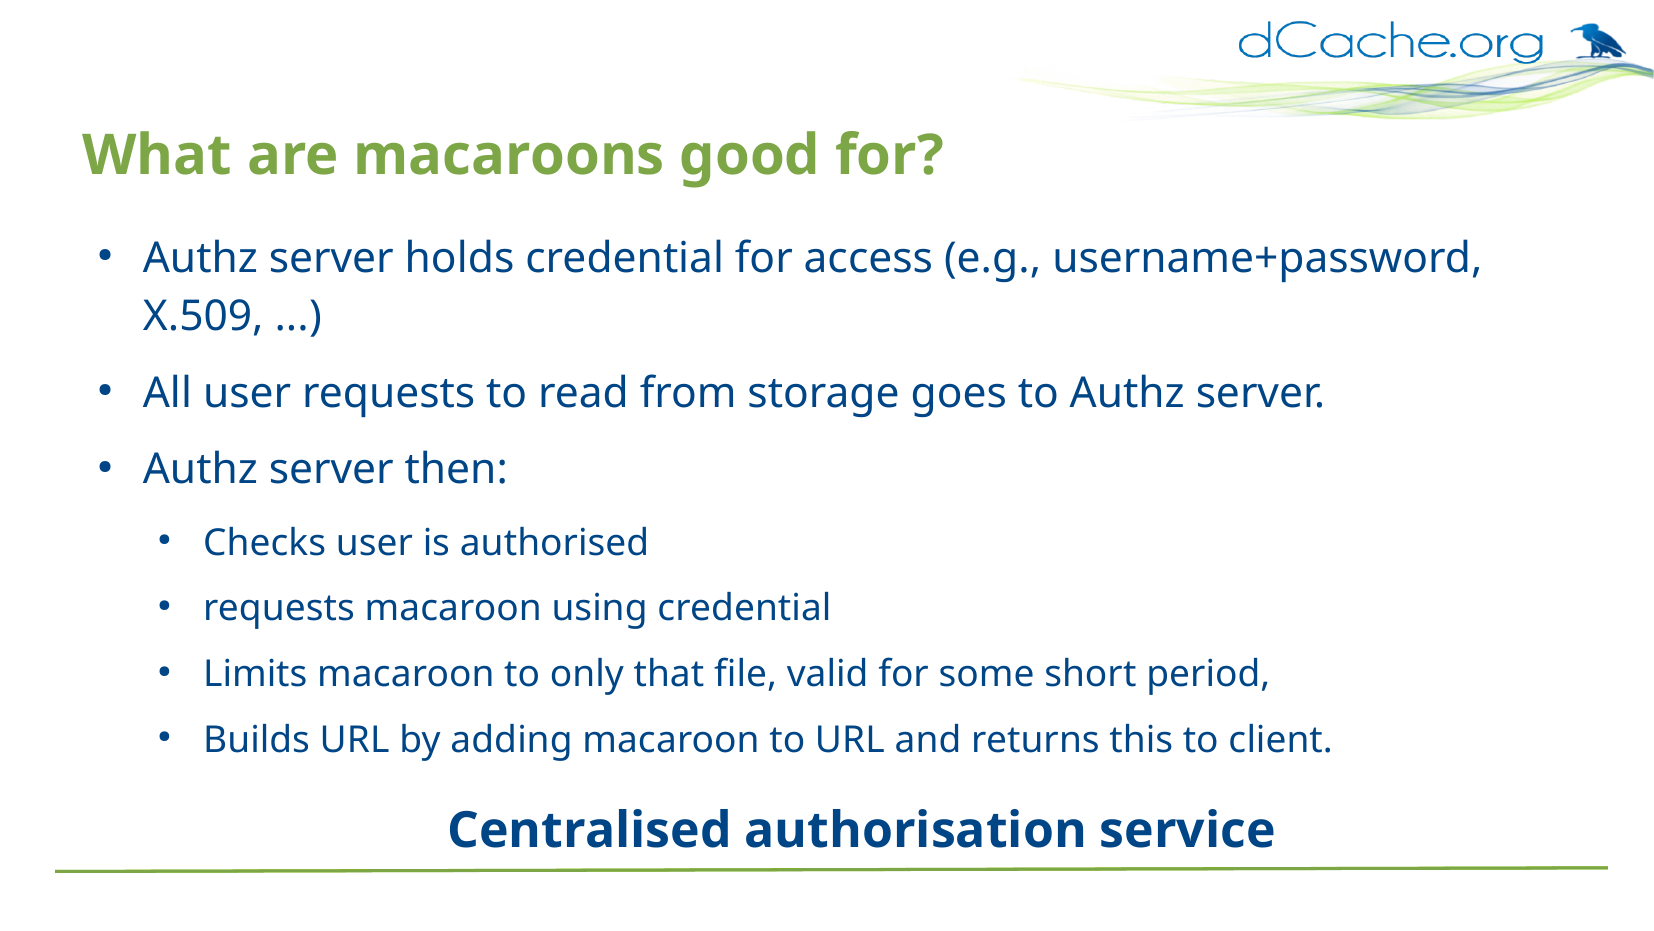

# What are macaroons good for?
Authz server holds credential for access (e.g., username+password, X.509, ...)
All user requests to read from storage goes to Authz server.
Authz server then:
Checks user is authorised
requests macaroon using credential
Limits macaroon to only that file, valid for some short period,
Builds URL by adding macaroon to URL and returns this to client.
Centralised authorisation service